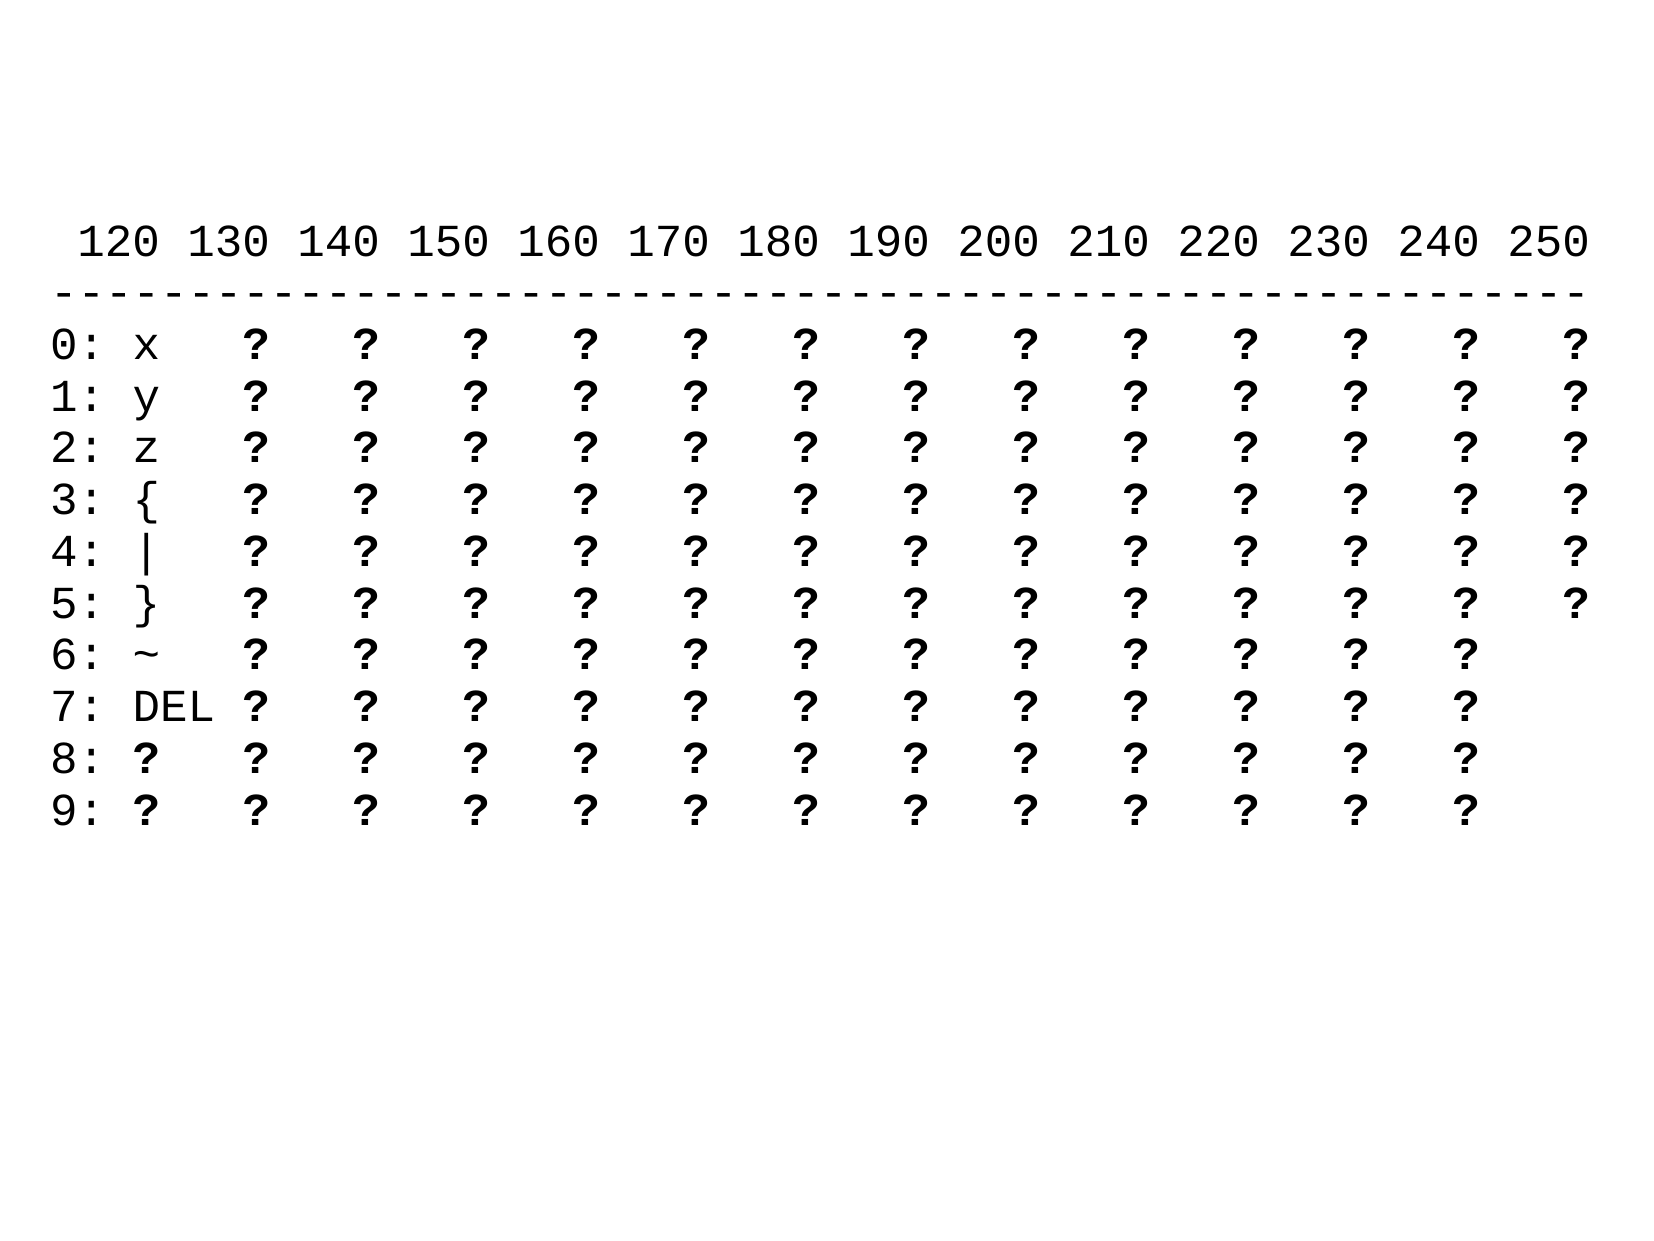

120 130 140 150 160 170 180 190 200 210 220 230 240 250 --------------------------------------------------------
0: x ? ? ? ? ? ? ? ? ? ? ? ? ?
1: y ? ? ? ? ? ? ? ? ? ? ? ? ?
2: z ? ? ? ? ? ? ? ? ? ? ? ? ?
3: { ? ? ? ? ? ? ? ? ? ? ? ? ?
4: | ? ? ? ? ? ? ? ? ? ? ? ? ?
5: } ? ? ? ? ? ? ? ? ? ? ? ? ?
6: ~ ? ? ? ? ? ? ? ? ? ? ? ?
7: DEL ? ? ? ? ? ? ? ? ? ? ? ?
8: ? ? ? ? ? ? ? ? ? ? ? ? ?
9: ? ? ? ? ? ? ? ? ? ? ? ? ?